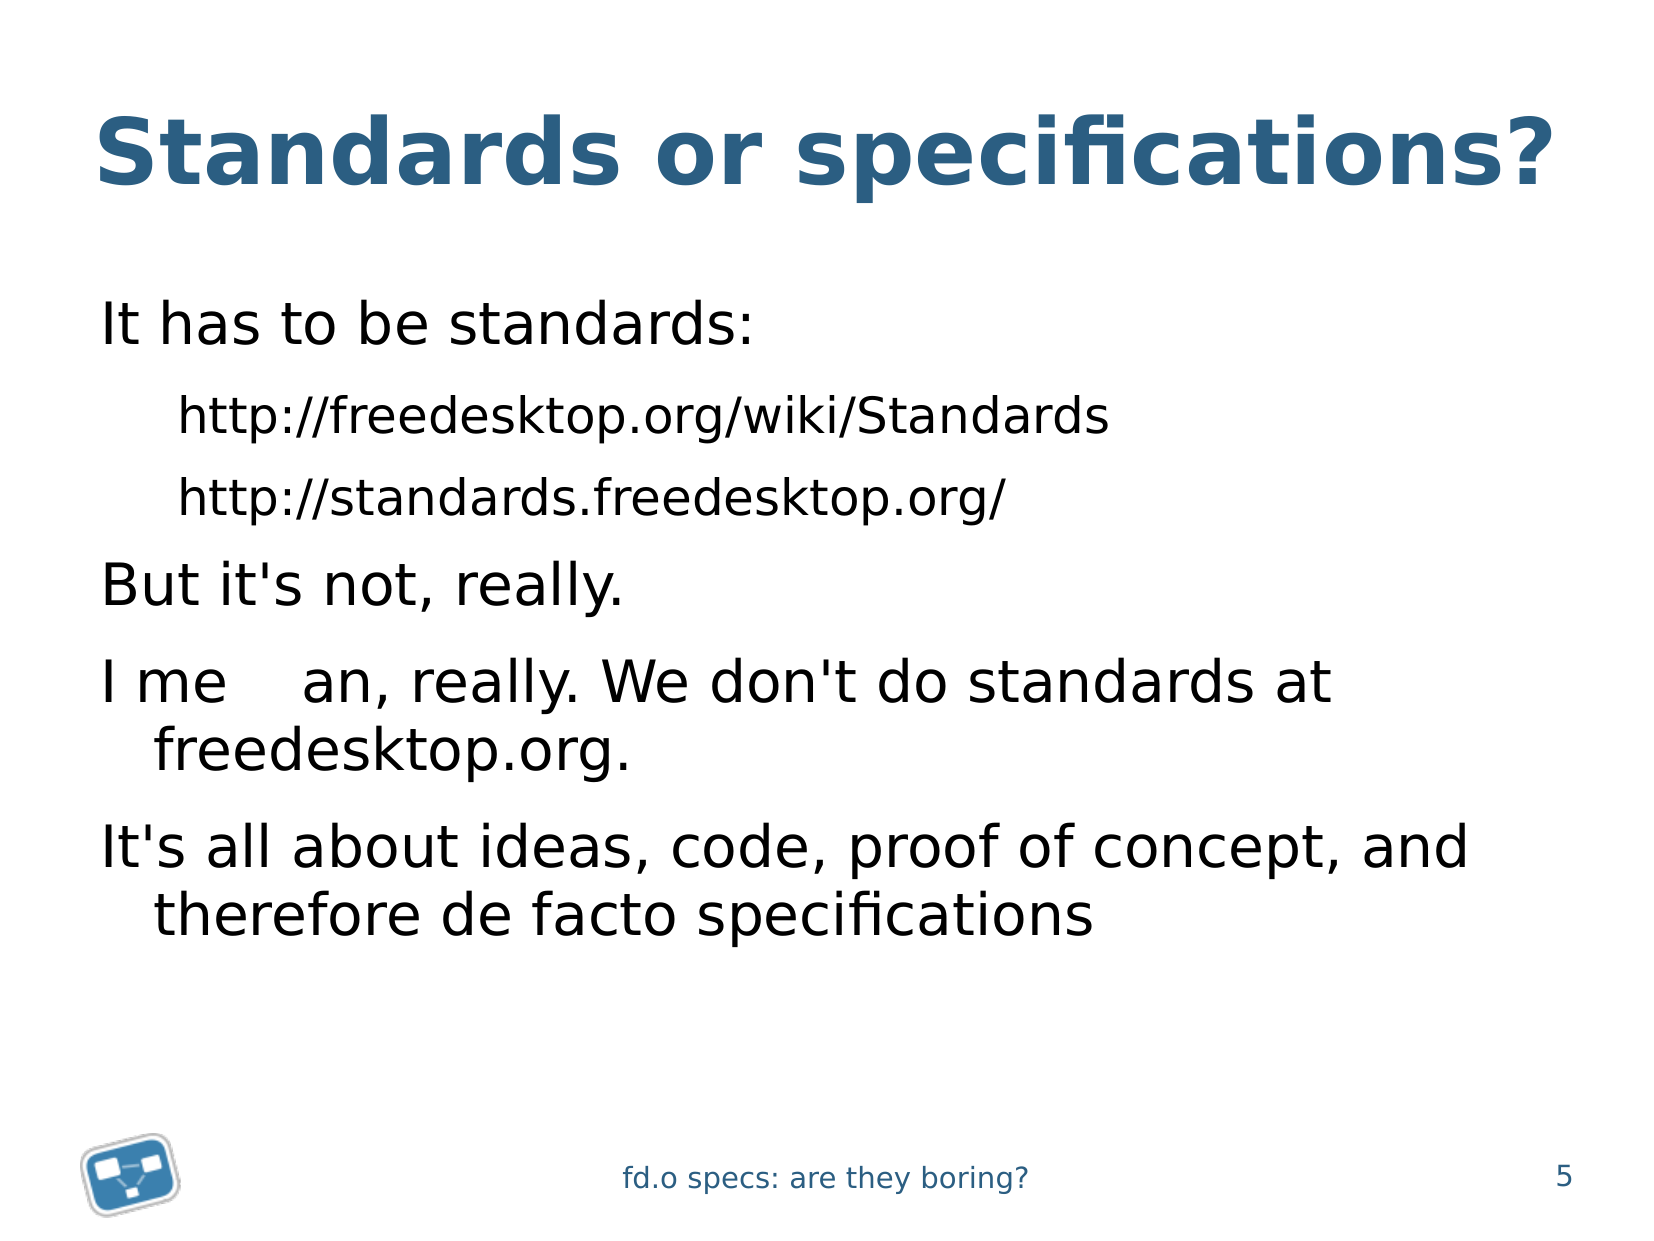

# Standards or specifications?
It has to be standards:
http://freedesktop.org/wiki/Standards
http://standards.freedesktop.org/
But it's not, really.
I me	an, really. We don't do standards at freedesktop.org.
It's all about ideas, code, proof of concept, and therefore de facto specifications